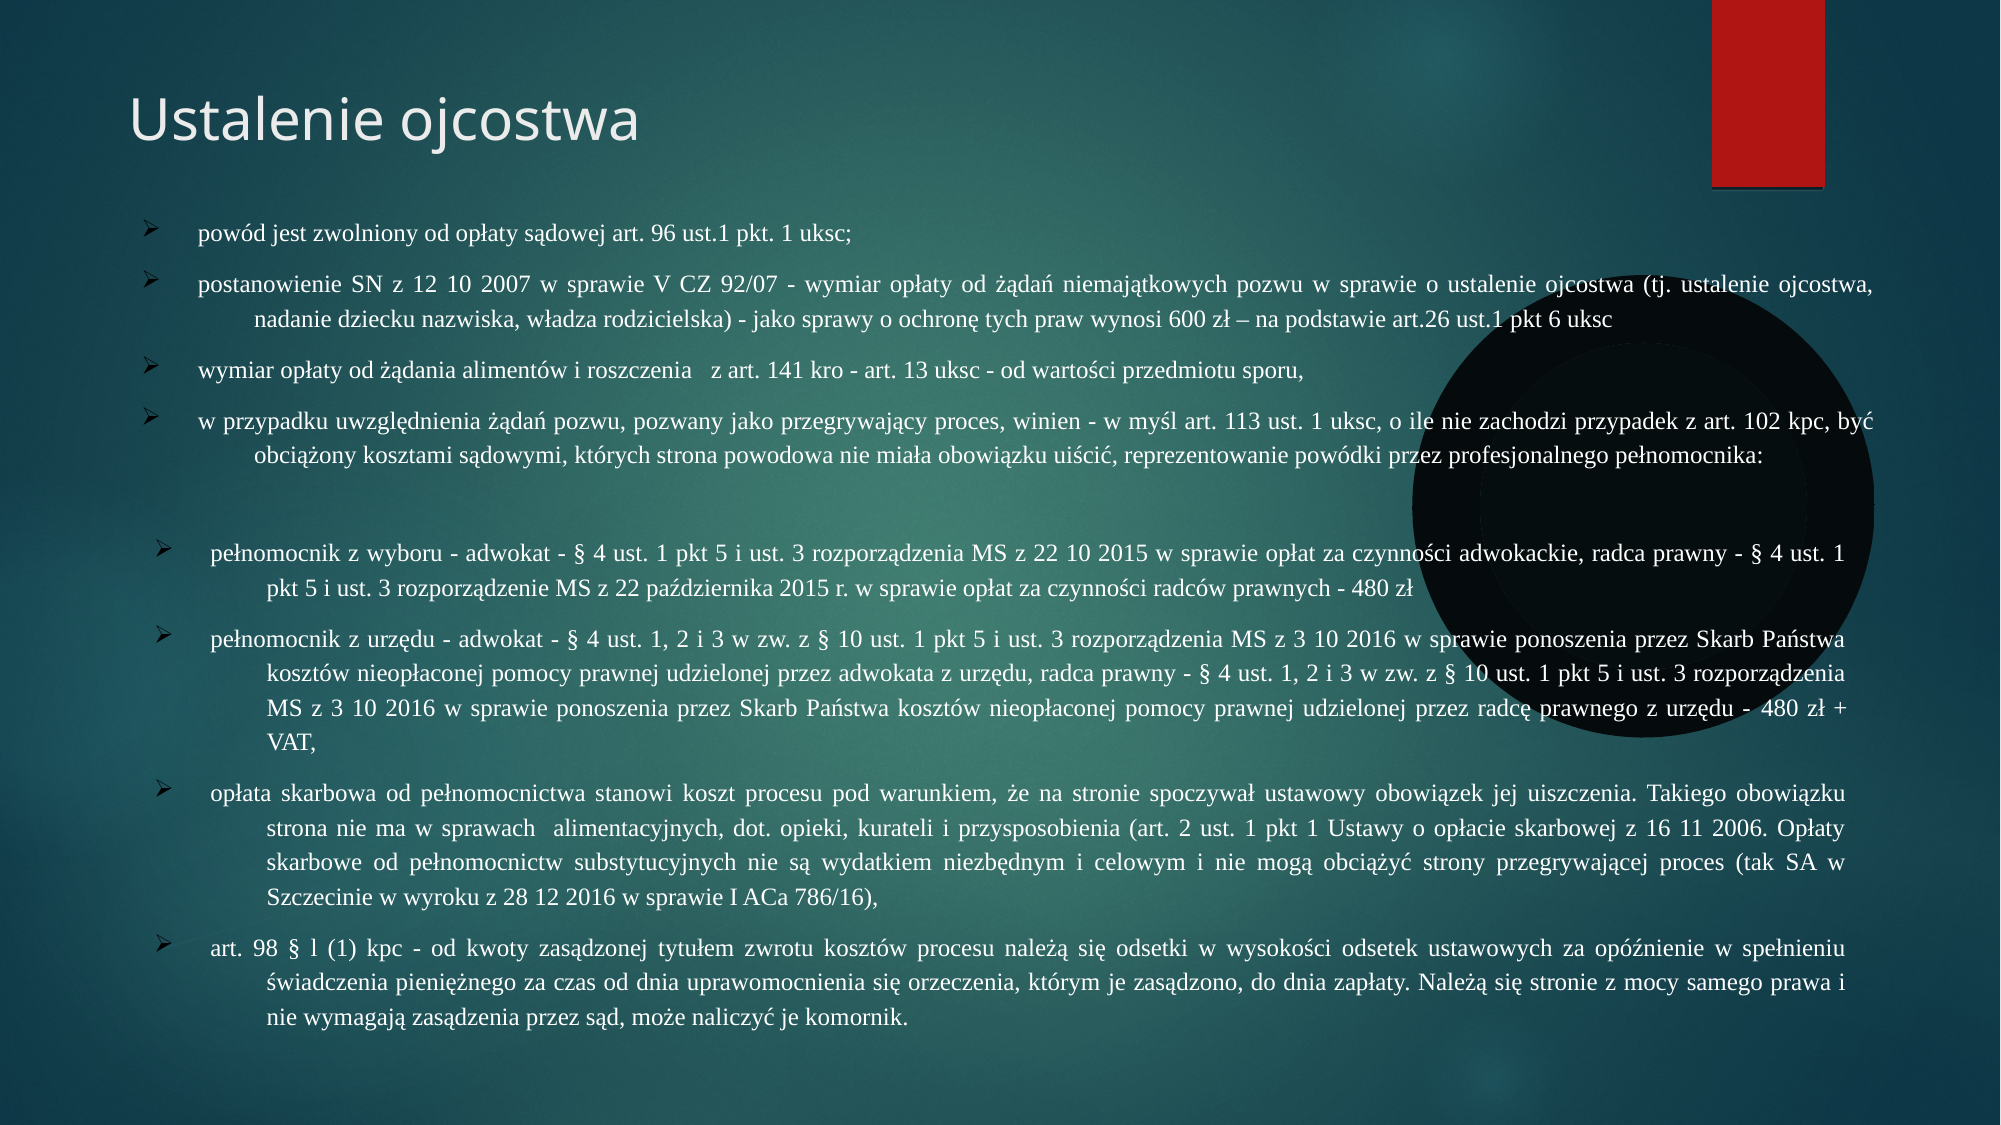

# Ustalenie ojcostwa
powód jest zwolniony od opłaty sądowej art. 96 ust.1 pkt. 1 uksc;
postanowienie SN z 12 10 2007 w sprawie V CZ 92/07 - wymiar opłaty od żądań niemajątkowych pozwu w sprawie o ustalenie ojcostwa (tj. ustalenie ojcostwa, nadanie dziecku nazwiska, władza rodzicielska) - jako sprawy o ochronę tych praw wynosi 600 zł – na podstawie art.26 ust.1 pkt 6 uksc
wymiar opłaty od żądania alimentów i roszczenia z art. 141 kro - art. 13 uksc - od wartości przedmiotu sporu,
w przypadku uwzględnienia żądań pozwu, pozwany jako przegrywający proces, winien - w myśl art. 113 ust. 1 uksc, o ile nie zachodzi przypadek z art. 102 kpc, być obciążony kosztami sądowymi, których strona powodowa nie miała obowiązku uiścić, reprezentowanie powódki przez profesjonalnego pełnomocnika:
pełnomocnik z wyboru - adwokat - § 4 ust. 1 pkt 5 i ust. 3 rozporządzenia MS z 22 10 2015 w sprawie opłat za czynności adwokackie, radca prawny - § 4 ust. 1 pkt 5 i ust. 3 rozporządzenie MS z 22 października 2015 r. w sprawie opłat za czynności radców prawnych - 480 zł
pełnomocnik z urzędu - adwokat - § 4 ust. 1, 2 i 3 w zw. z § 10 ust. 1 pkt 5 i ust. 3 rozporządzenia MS z 3 10 2016 w sprawie ponoszenia przez Skarb Państwa kosztów nieopłaconej pomocy prawnej udzielonej przez adwokata z urzędu, radca prawny - § 4 ust. 1, 2 i 3 w zw. z § 10 ust. 1 pkt 5 i ust. 3 rozporządzenia MS z 3 10 2016 w sprawie ponoszenia przez Skarb Państwa kosztów nieopłaconej pomocy prawnej udzielonej przez radcę prawnego z urzędu - 480 zł + VAT,
opłata skarbowa od pełnomocnictwa stanowi koszt procesu pod warunkiem, że na stronie spoczywał ustawowy obowiązek jej uiszczenia. Takiego obowiązku strona nie ma w sprawach alimentacyjnych, dot. opieki, kurateli i przysposobienia (art. 2 ust. 1 pkt 1 Ustawy o opłacie skarbowej z 16 11 2006. Opłaty skarbowe od pełnomocnictw substytucyjnych nie są wydatkiem niezbędnym i celowym i nie mogą obciążyć strony przegrywającej proces (tak SA w Szczecinie w wyroku z 28 12 2016 w sprawie I ACa 786/16),
art. 98 § l (1) kpc - od kwoty zasądzonej tytułem zwrotu kosztów procesu należą się odsetki w wysokości odsetek ustawowych za opóźnienie w spełnieniu świadczenia pieniężnego za czas od dnia uprawomocnienia się orzeczenia, którym je zasądzono, do dnia zapłaty. Należą się stronie z mocy samego prawa i nie wymagają zasądzenia przez sąd, może naliczyć je komornik.